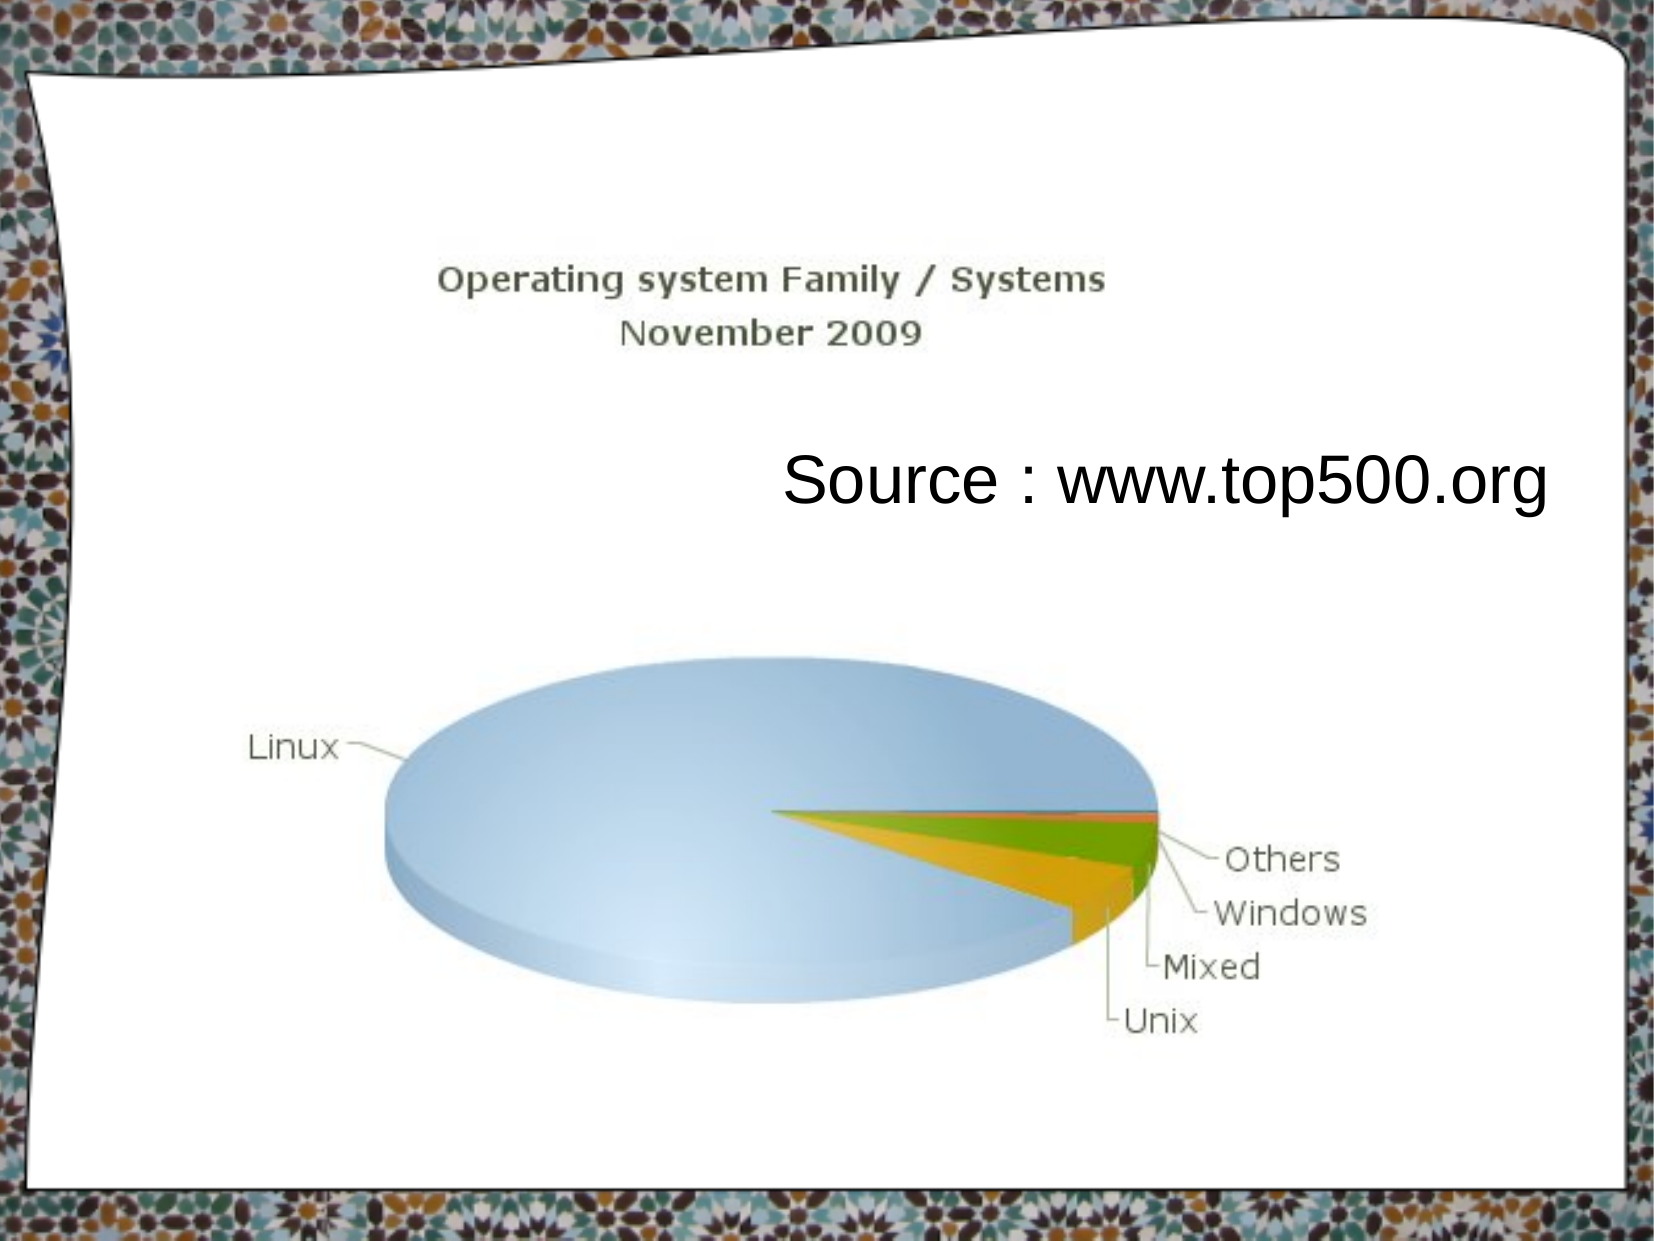

# Source : www.top500.org
Linux : Le quoi, le pourquoi et le comment (Nibrass/Oujda)